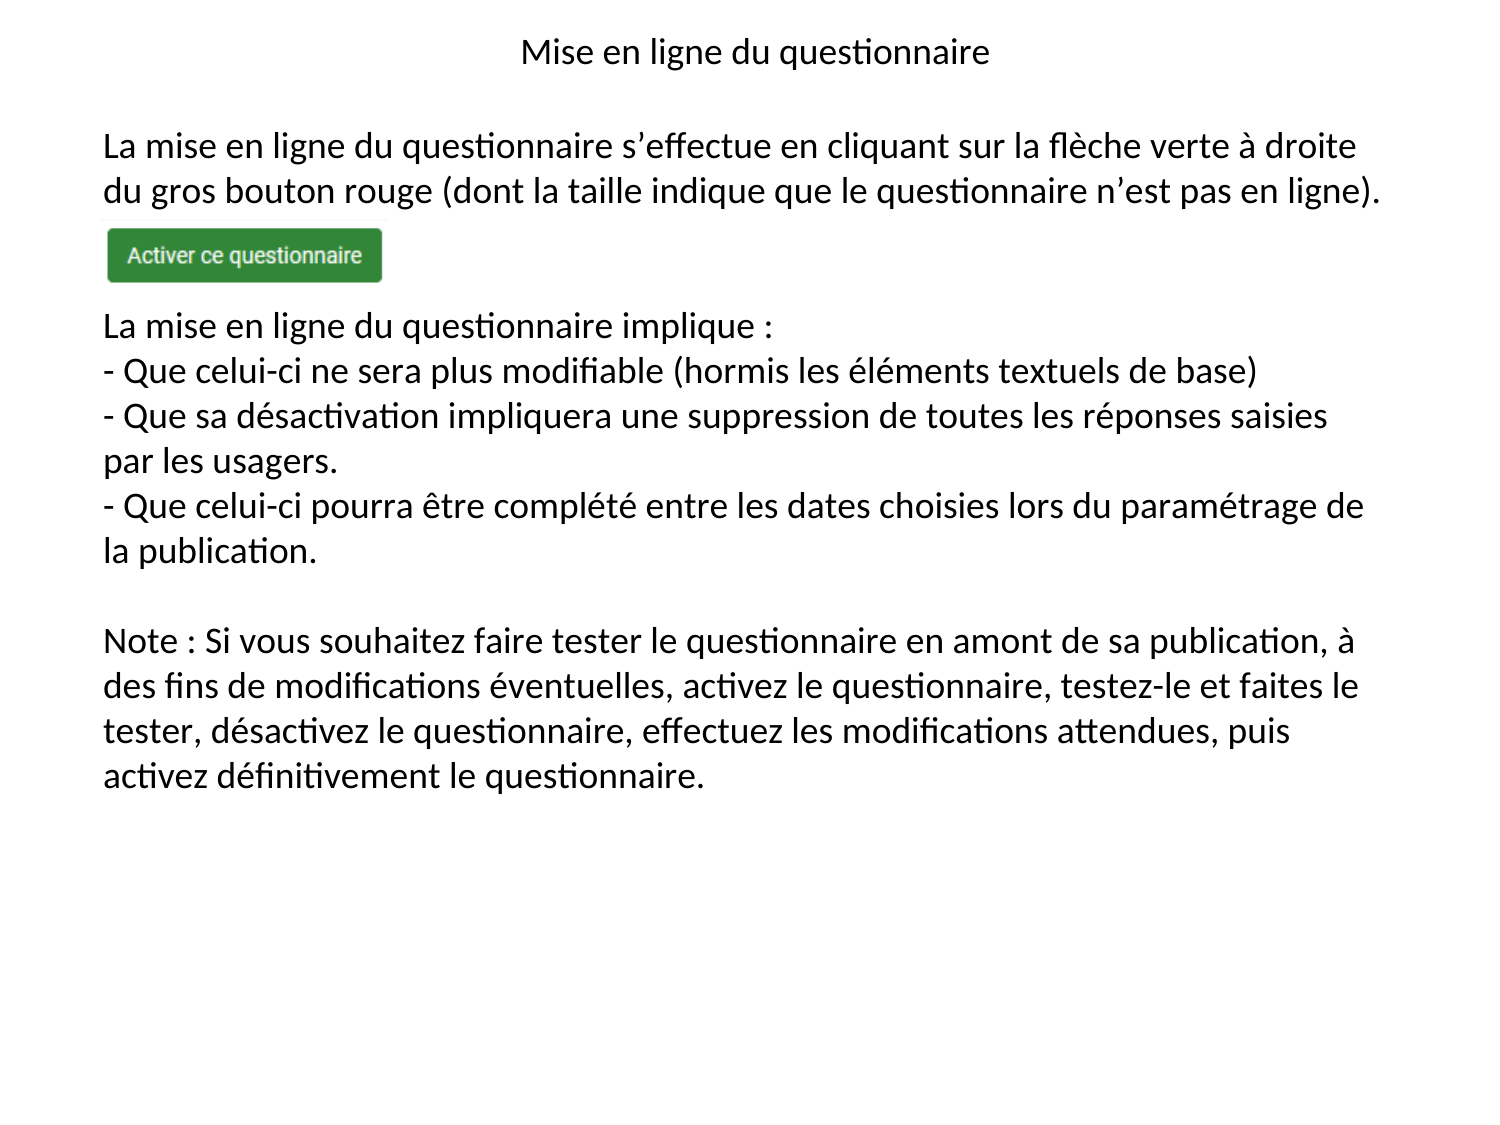

Mise en ligne du questionnaire
La mise en ligne du questionnaire s’effectue en cliquant sur la flèche verte à droite du gros bouton rouge (dont la taille indique que le questionnaire n’est pas en ligne).
La mise en ligne du questionnaire implique :
- Que celui-ci ne sera plus modifiable (hormis les éléments textuels de base)
- Que sa désactivation impliquera une suppression de toutes les réponses saisies par les usagers.
- Que celui-ci pourra être complété entre les dates choisies lors du paramétrage de la publication.
Note : Si vous souhaitez faire tester le questionnaire en amont de sa publication, à des fins de modifications éventuelles, activez le questionnaire, testez-le et faites le tester, désactivez le questionnaire, effectuez les modifications attendues, puis activez définitivement le questionnaire.